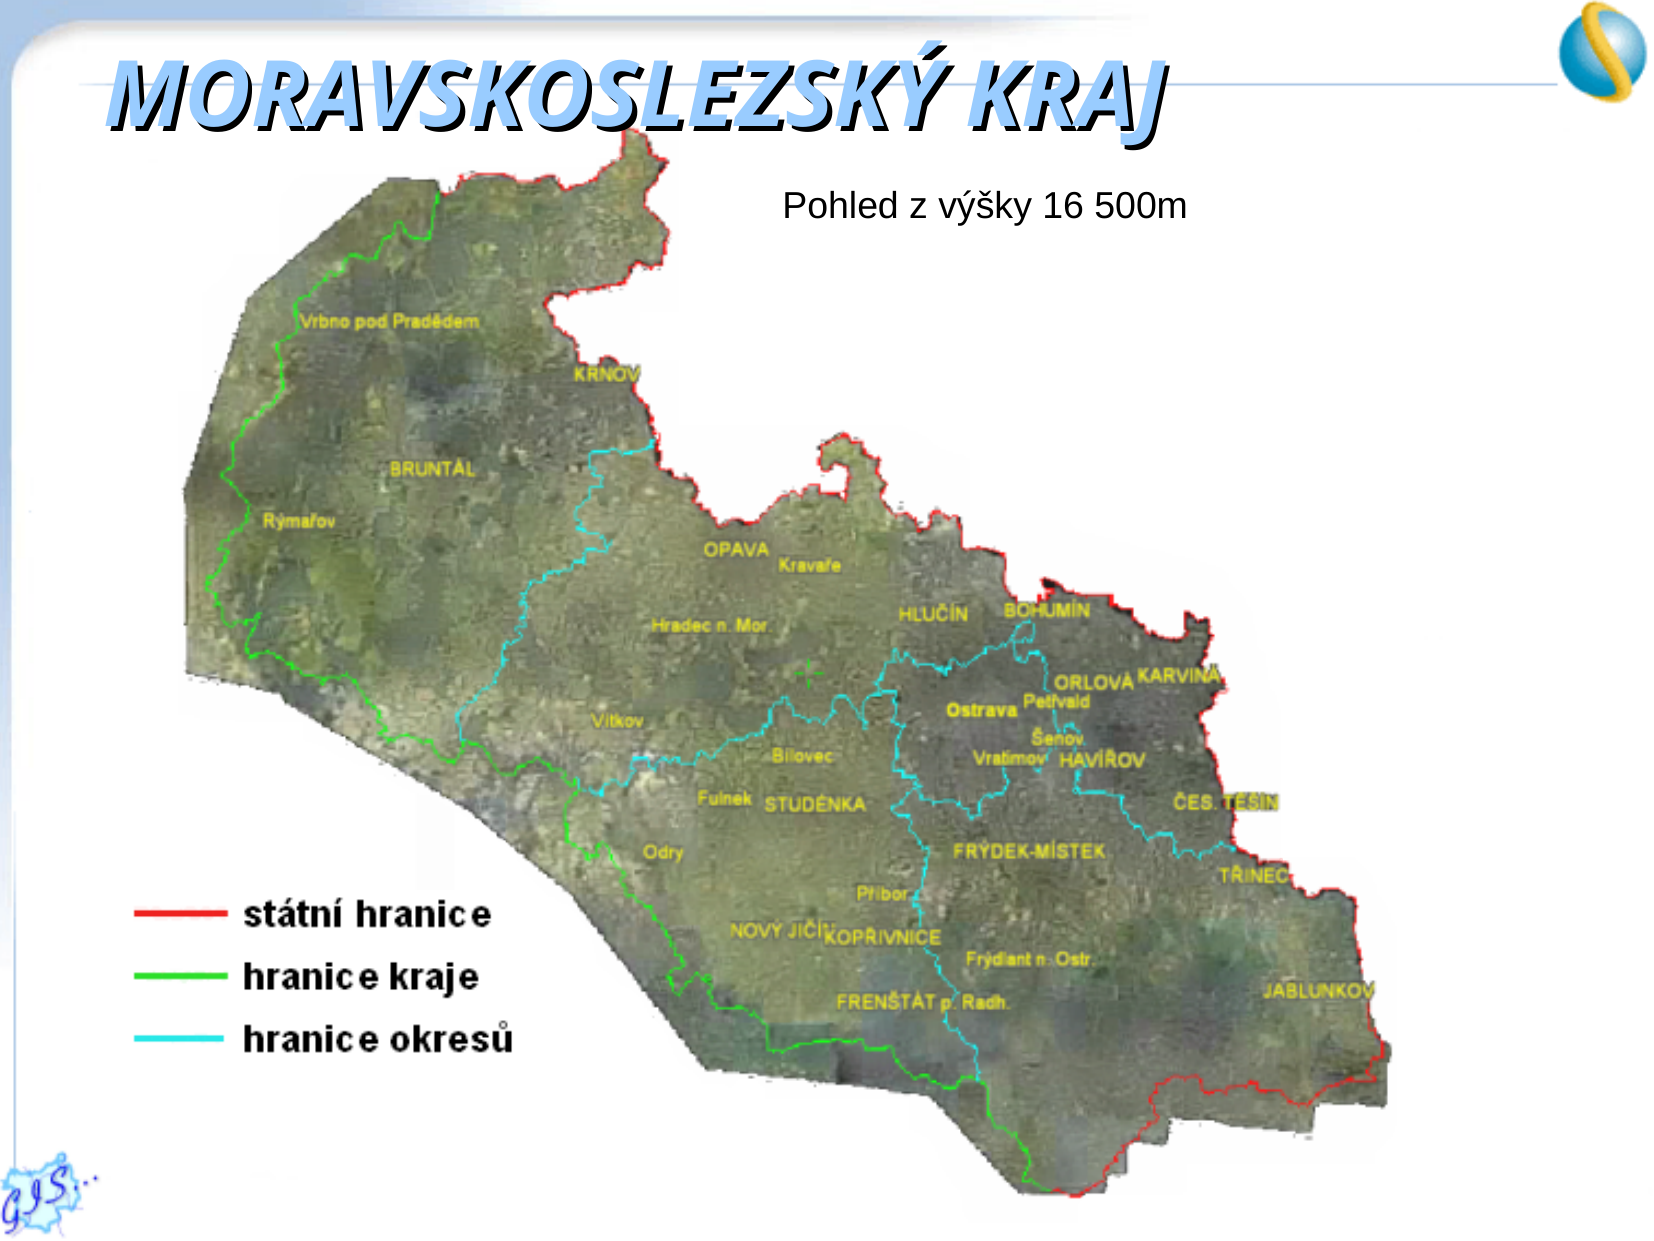

MORAVSKOSLEZSKÝ KRAJ
Pohled z výšky 16 500m